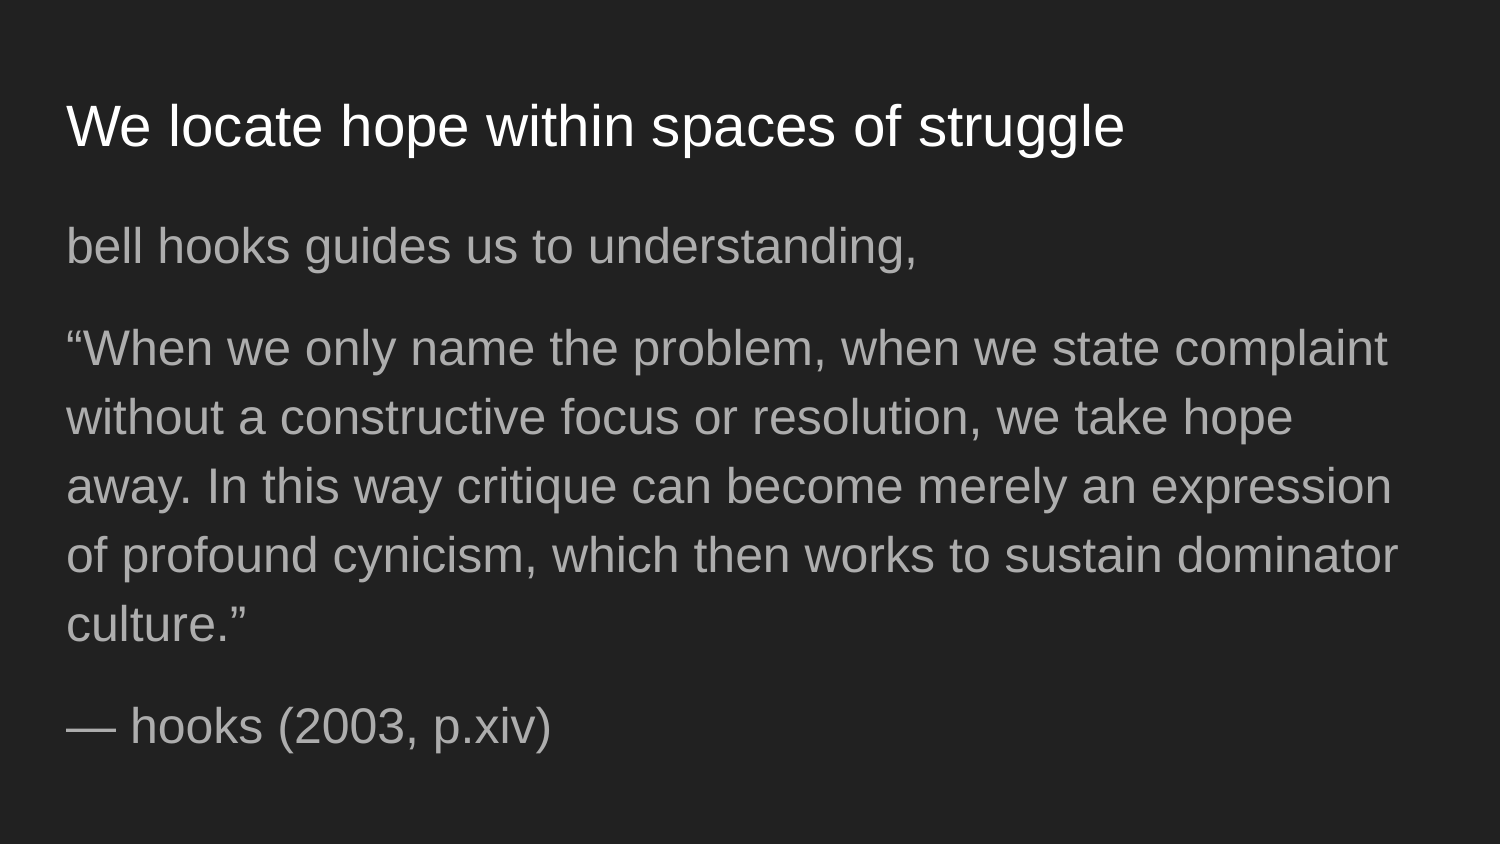

# We locate hope within spaces of struggle
bell hooks guides us to understanding,
“When we only name the problem, when we state complaint without a constructive focus or resolution, we take hope away. In this way critique can become merely an expression of profound cynicism, which then works to sustain dominator culture.”
— hooks (2003, p.xiv)